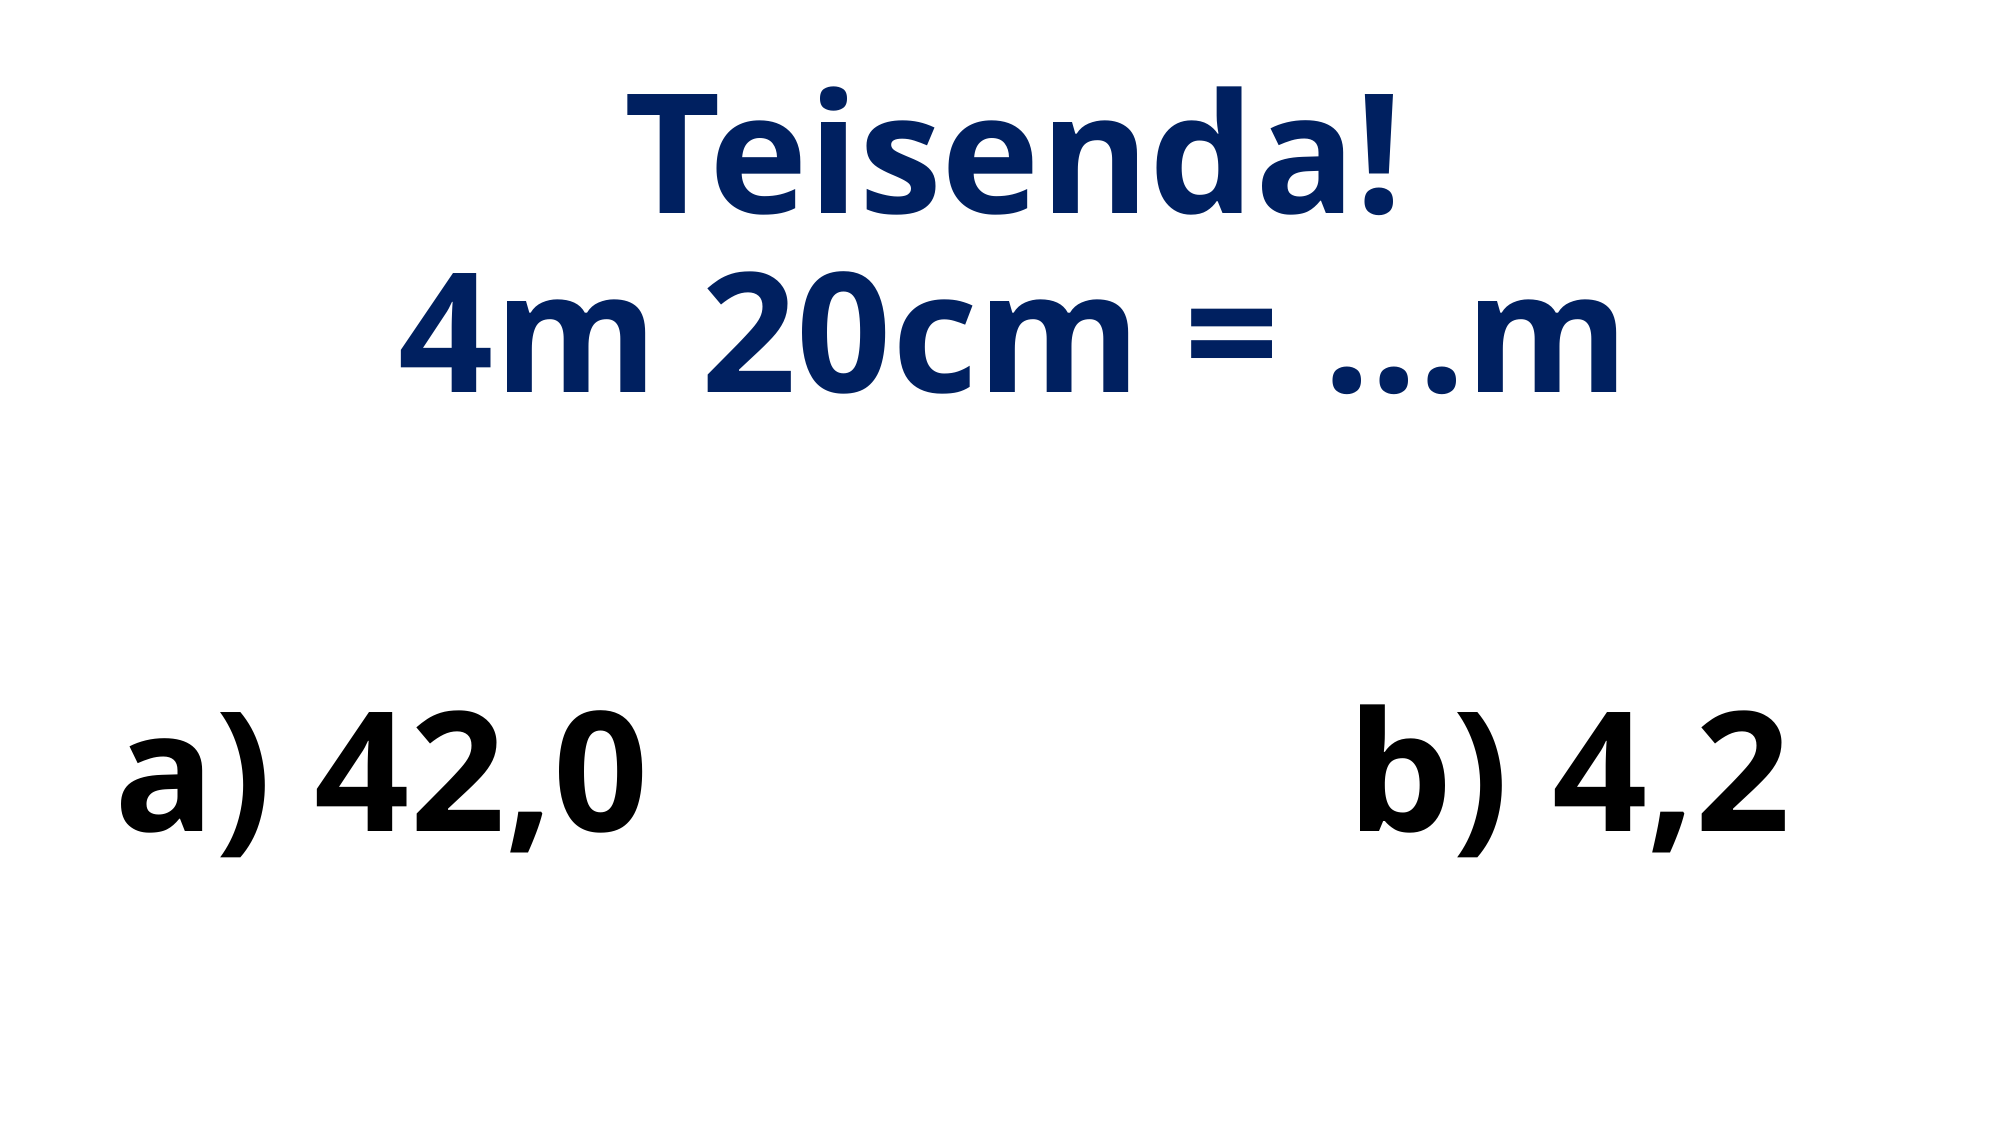

# Teisenda! 4m 20cm = ...m
a) 42,0
b) 4,2